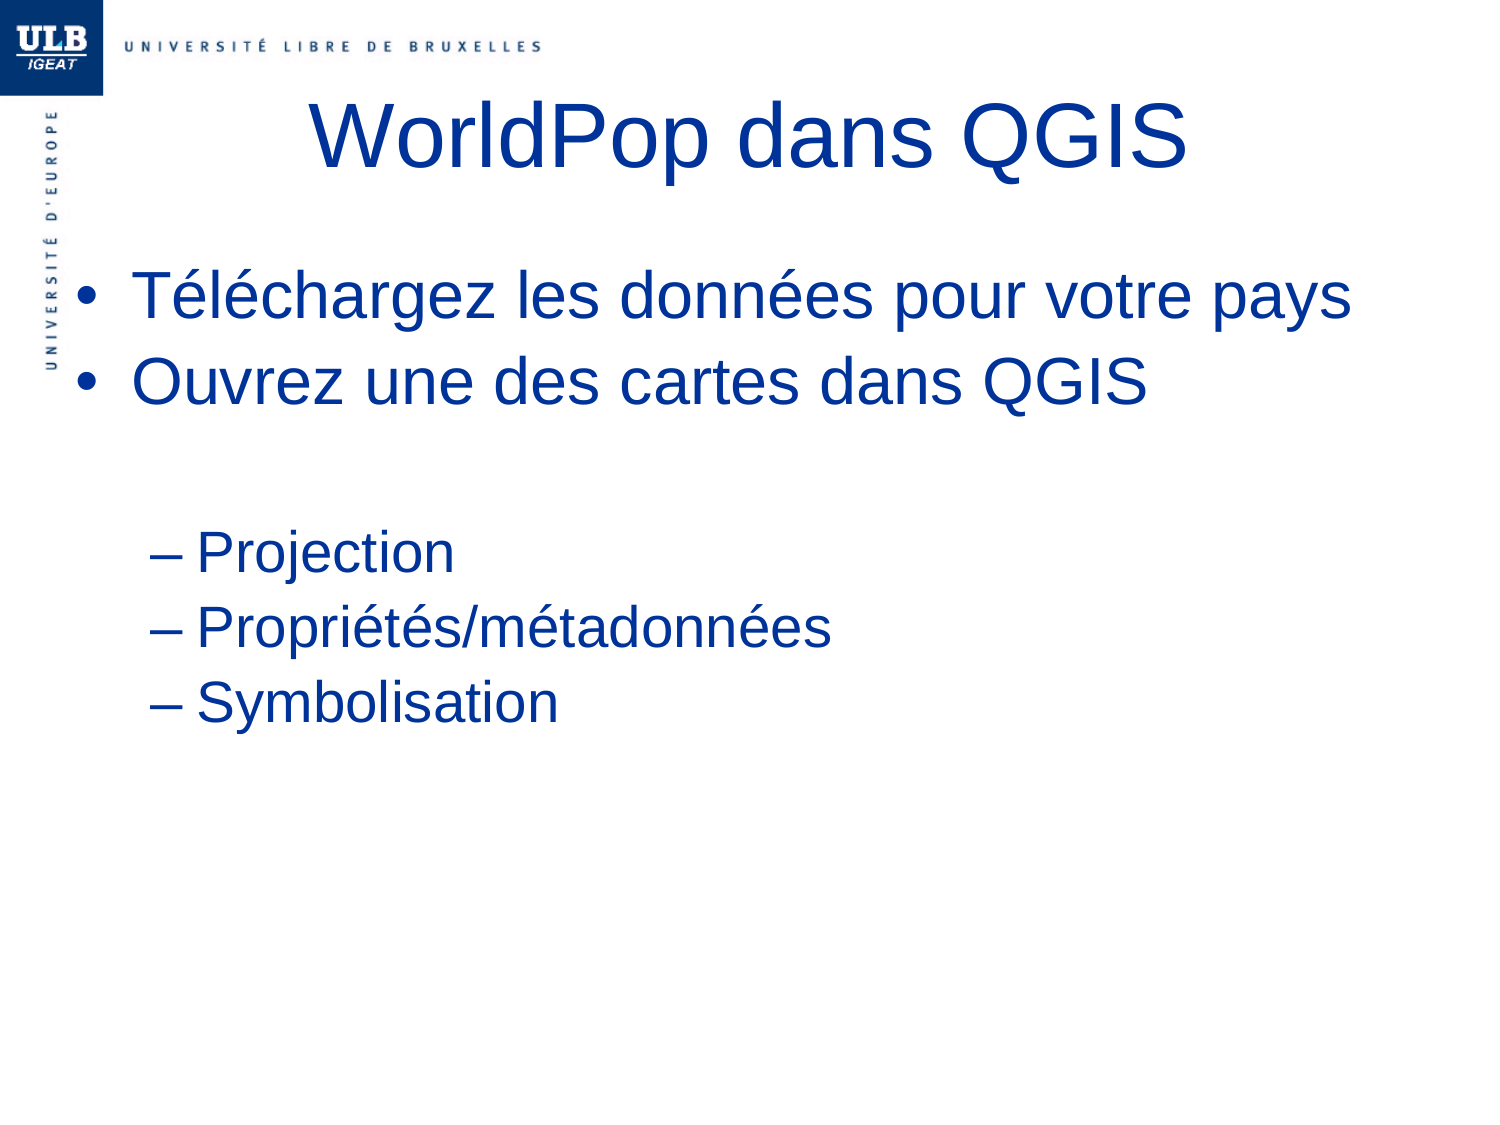

# WorldPop dans QGIS
Téléchargez les données pour votre pays
Ouvrez une des cartes dans QGIS
Projection
Propriétés/métadonnées
Symbolisation